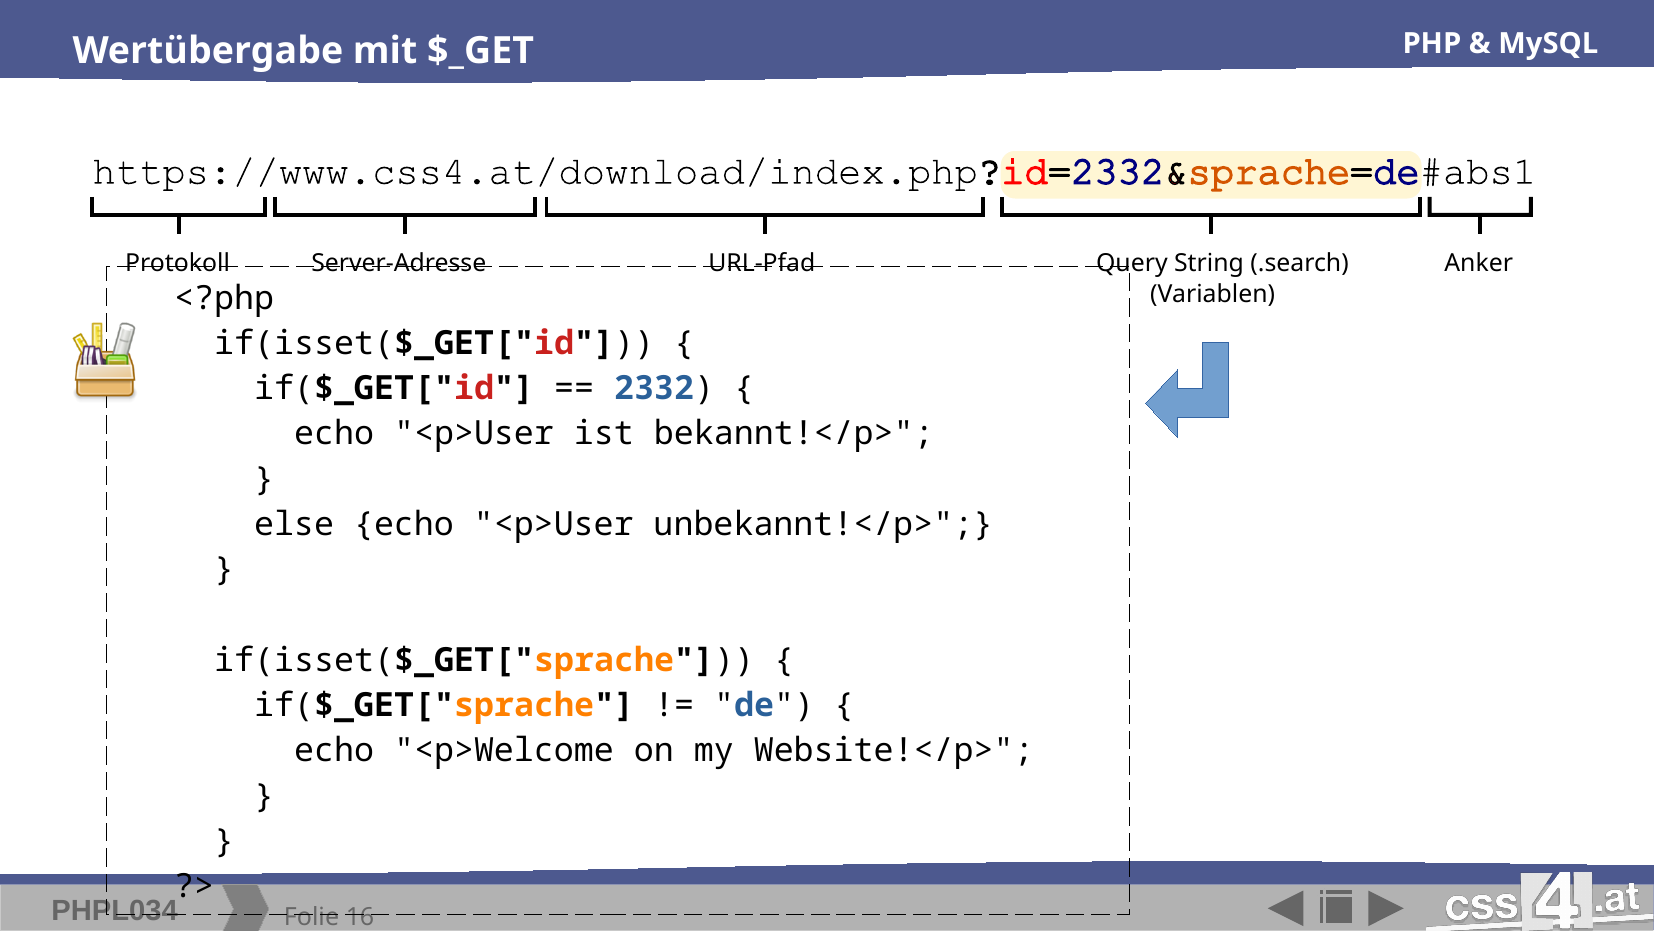

PHP & MySQL
Wertübergabe mit $_GET
<?php
 if(isset($_GET["id"])) {
 if($_GET["id"] == 2332) {
 echo "<p>User ist bekannt!</p>";
 }
 else {echo "<p>User unbekannt!</p>";}
 }
 if(isset($_GET["sprache"])) {
 if($_GET["sprache"] != "de") {
 echo "<p>Welcome on my Website!</p>";
 }
 }
?>
PHPL034
Folie